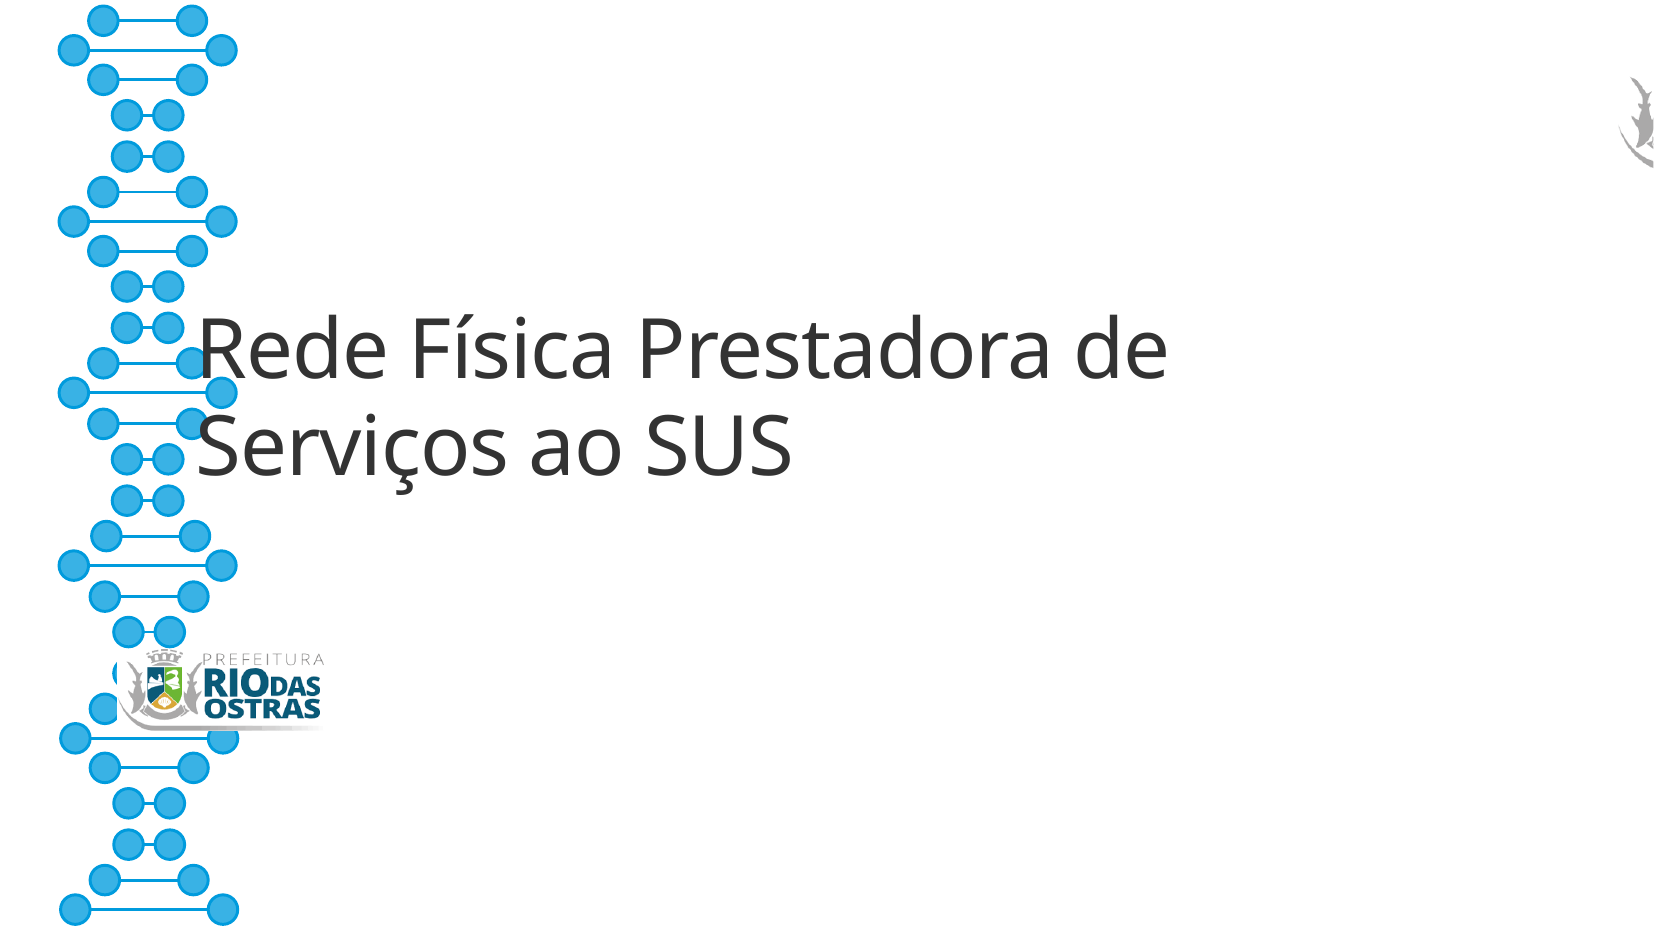

# Rede Física Prestadora de Serviços ao SUS